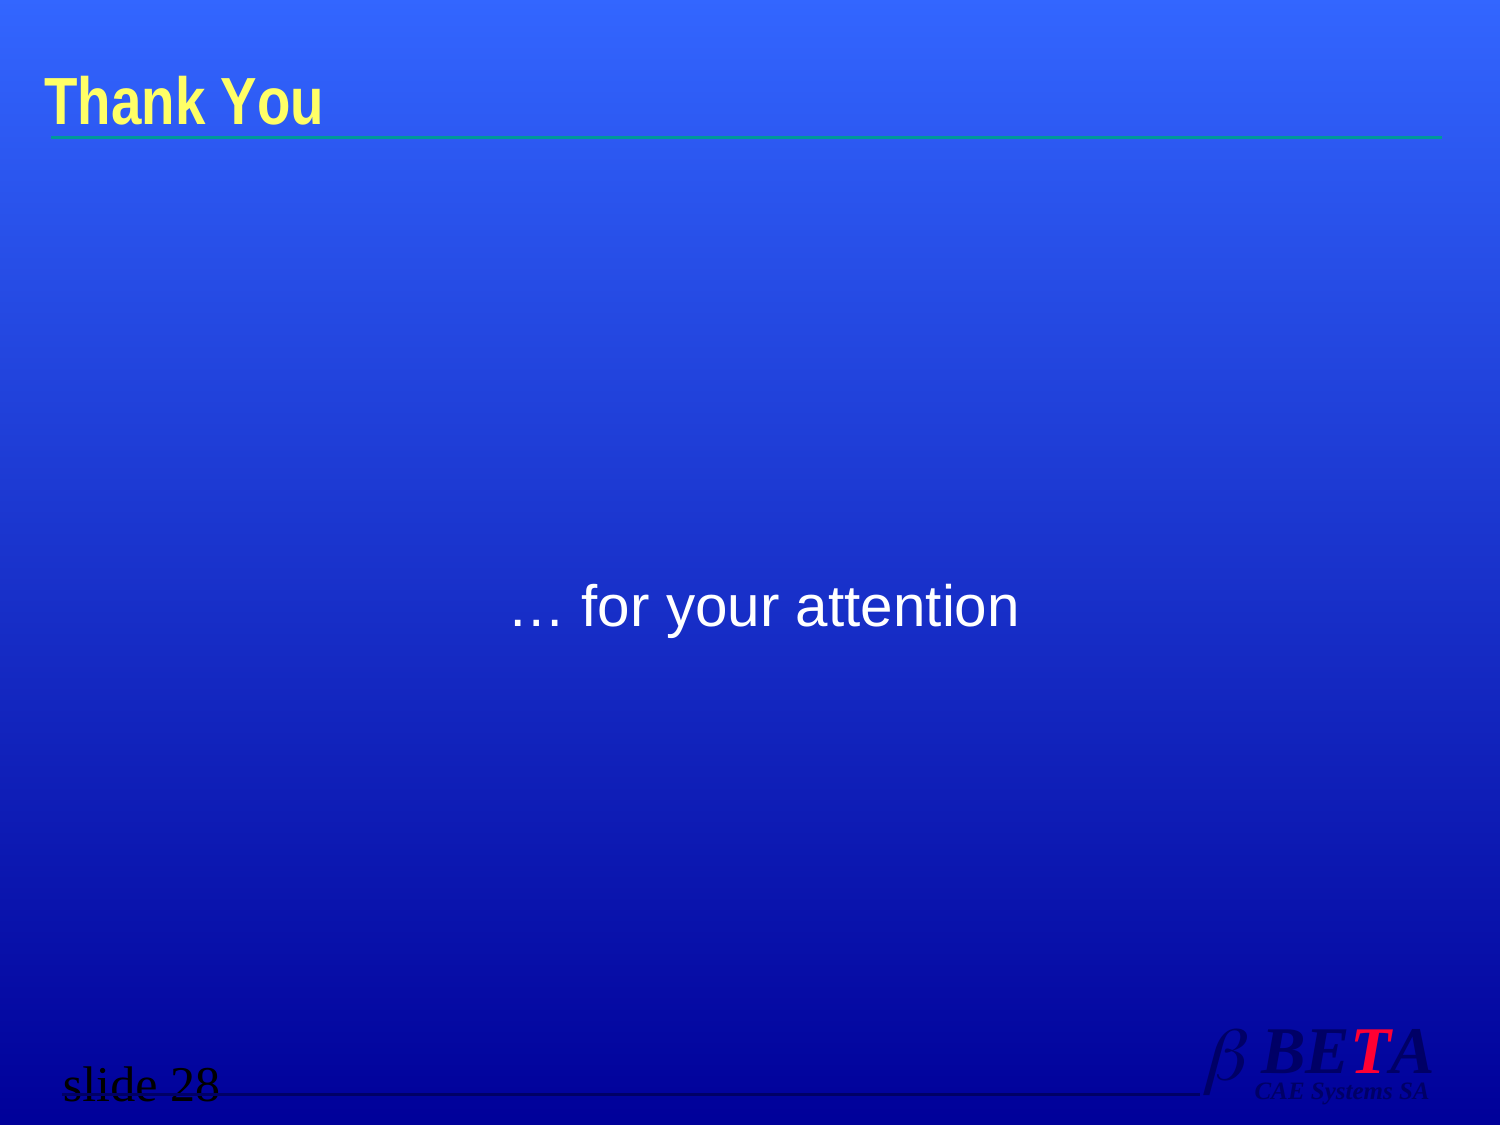

Thank You
 … for your attention
28